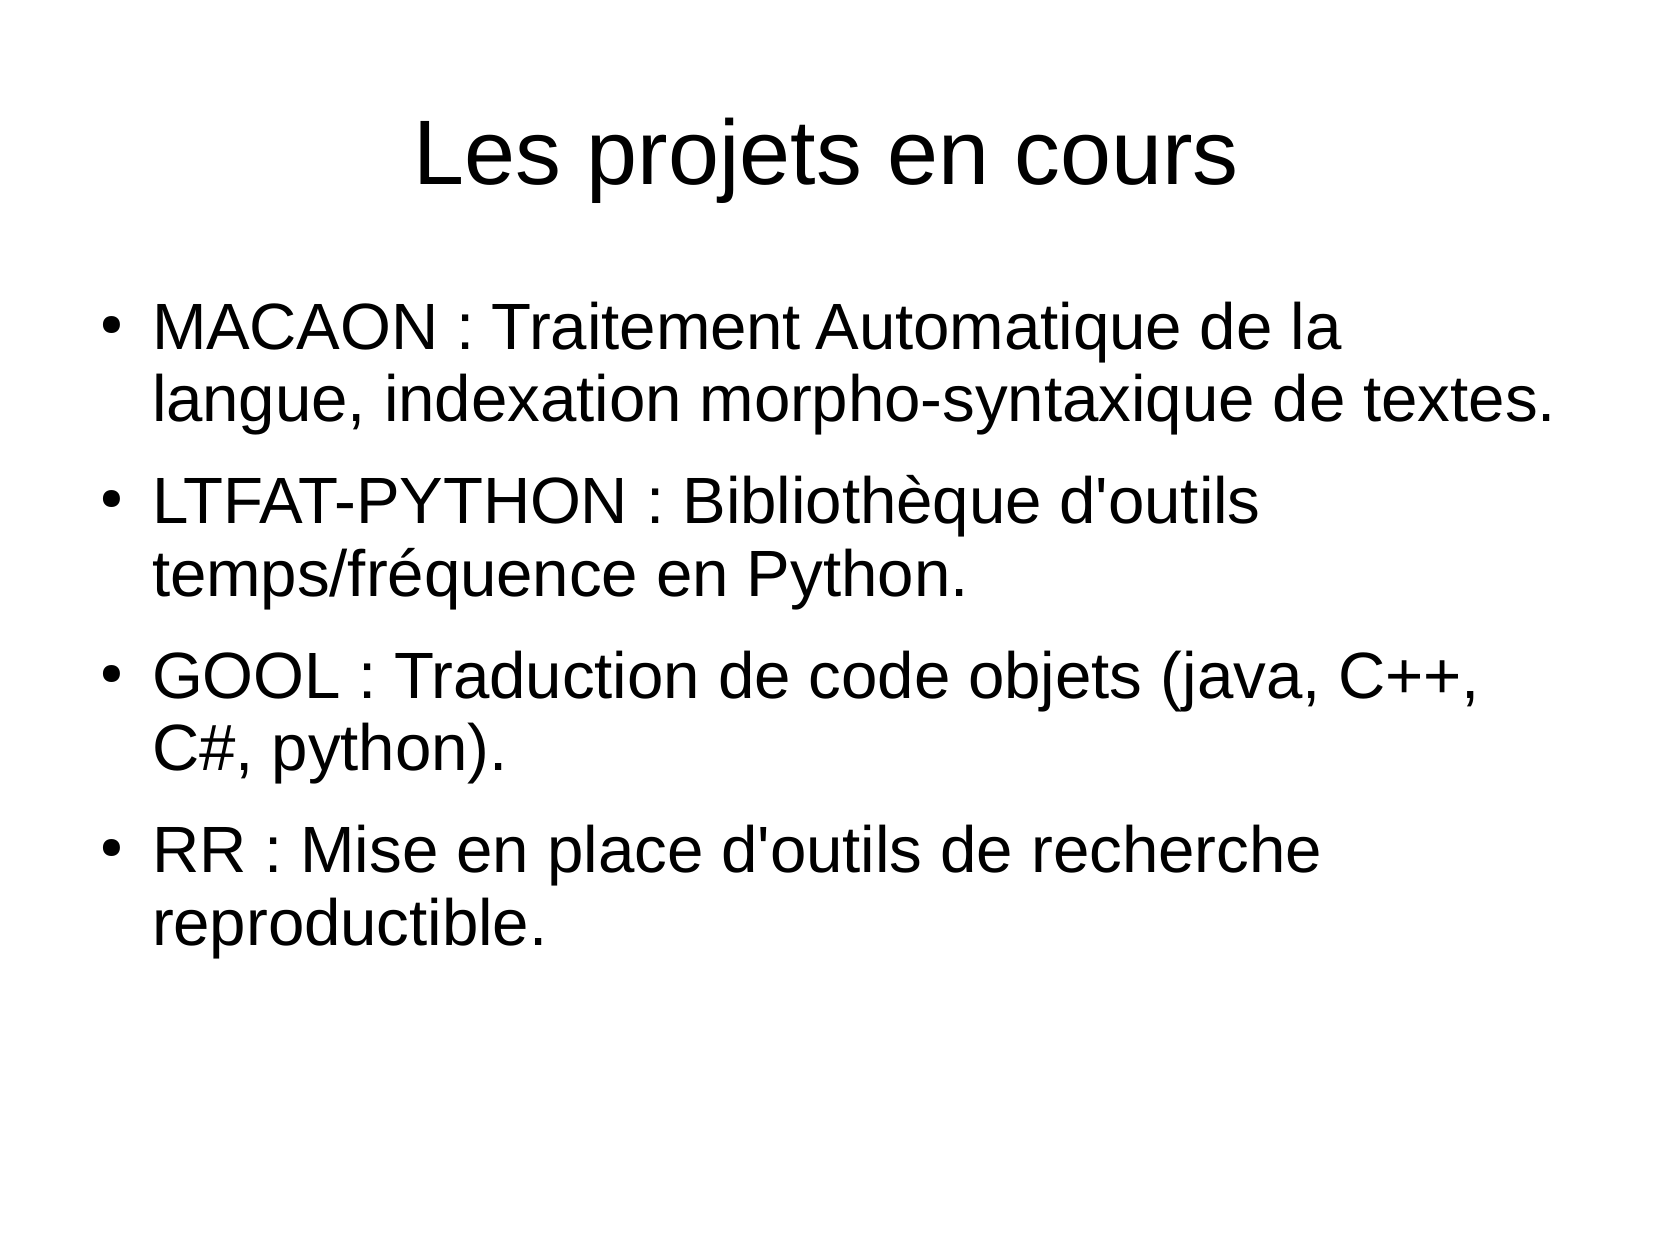

# Les projets en cours
MACAON : Traitement Automatique de la langue, indexation morpho-syntaxique de textes.
LTFAT-PYTHON : Bibliothèque d'outils temps/fréquence en Python.
GOOL : Traduction de code objets (java, C++, C#, python).
RR : Mise en place d'outils de recherche reproductible.